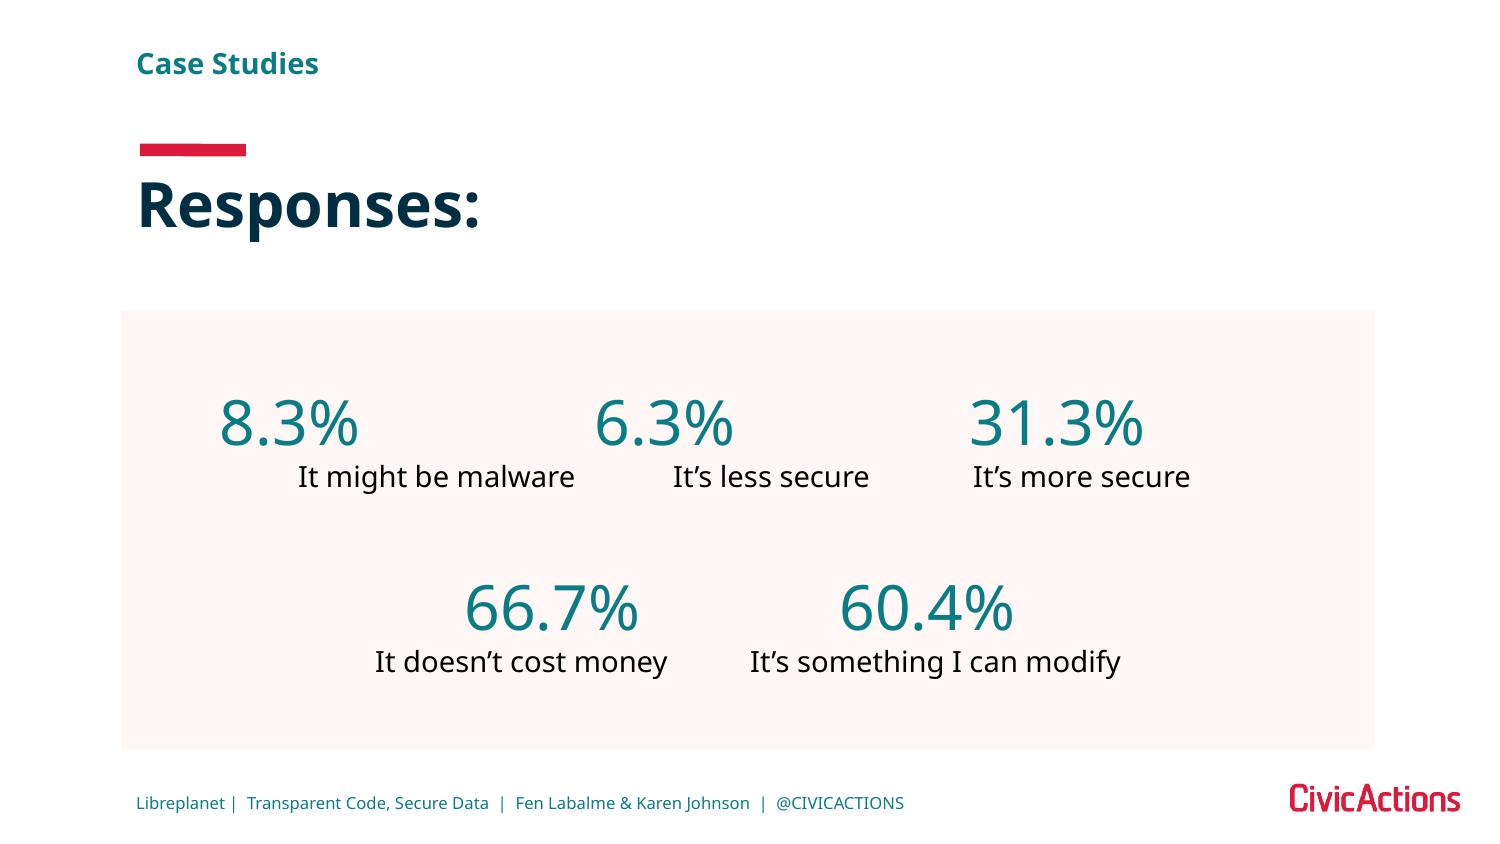

# Case Studies
Responses:
8.3% 		6.3% 		31.3%
It might be malware		It’s less secure		It’s more secure
66.7% 		60.4%
It doesn’t cost money		It’s something I can modify
Libreplanet | Transparent Code, Secure Data | Fen Labalme & Karen Johnson | @CIVICACTIONS